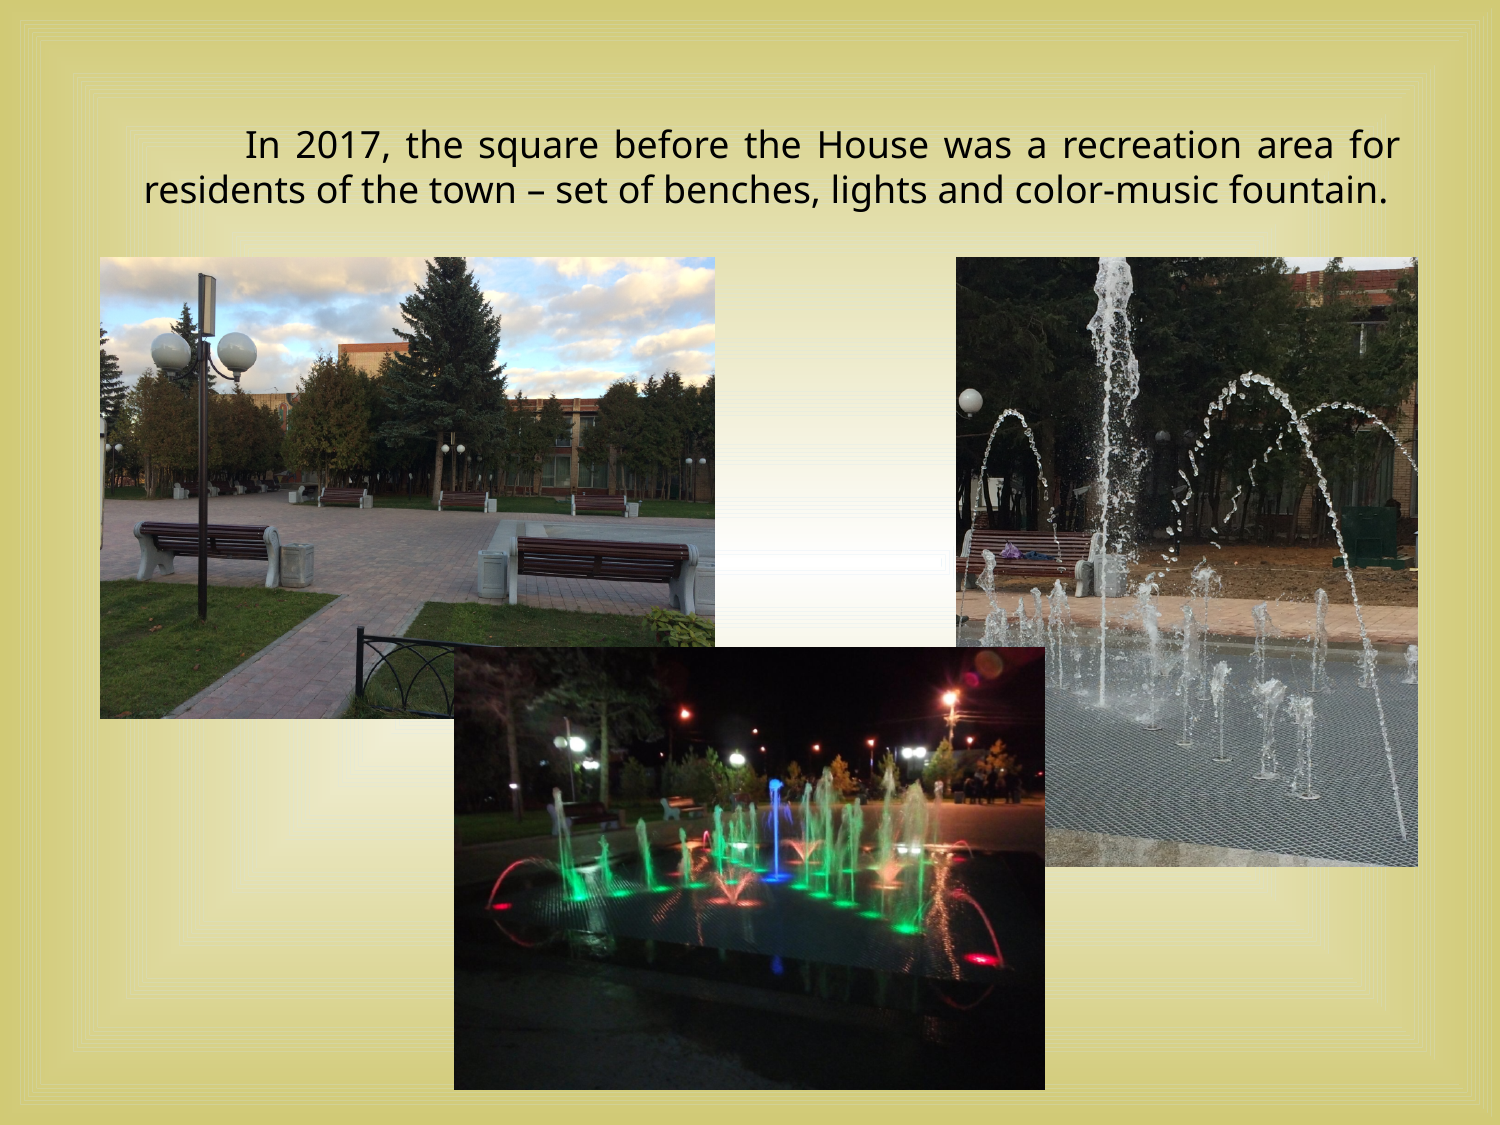

In 2017, the square before the House was a recreation area for residents of the town – set of benches, lights and color-music fountain.